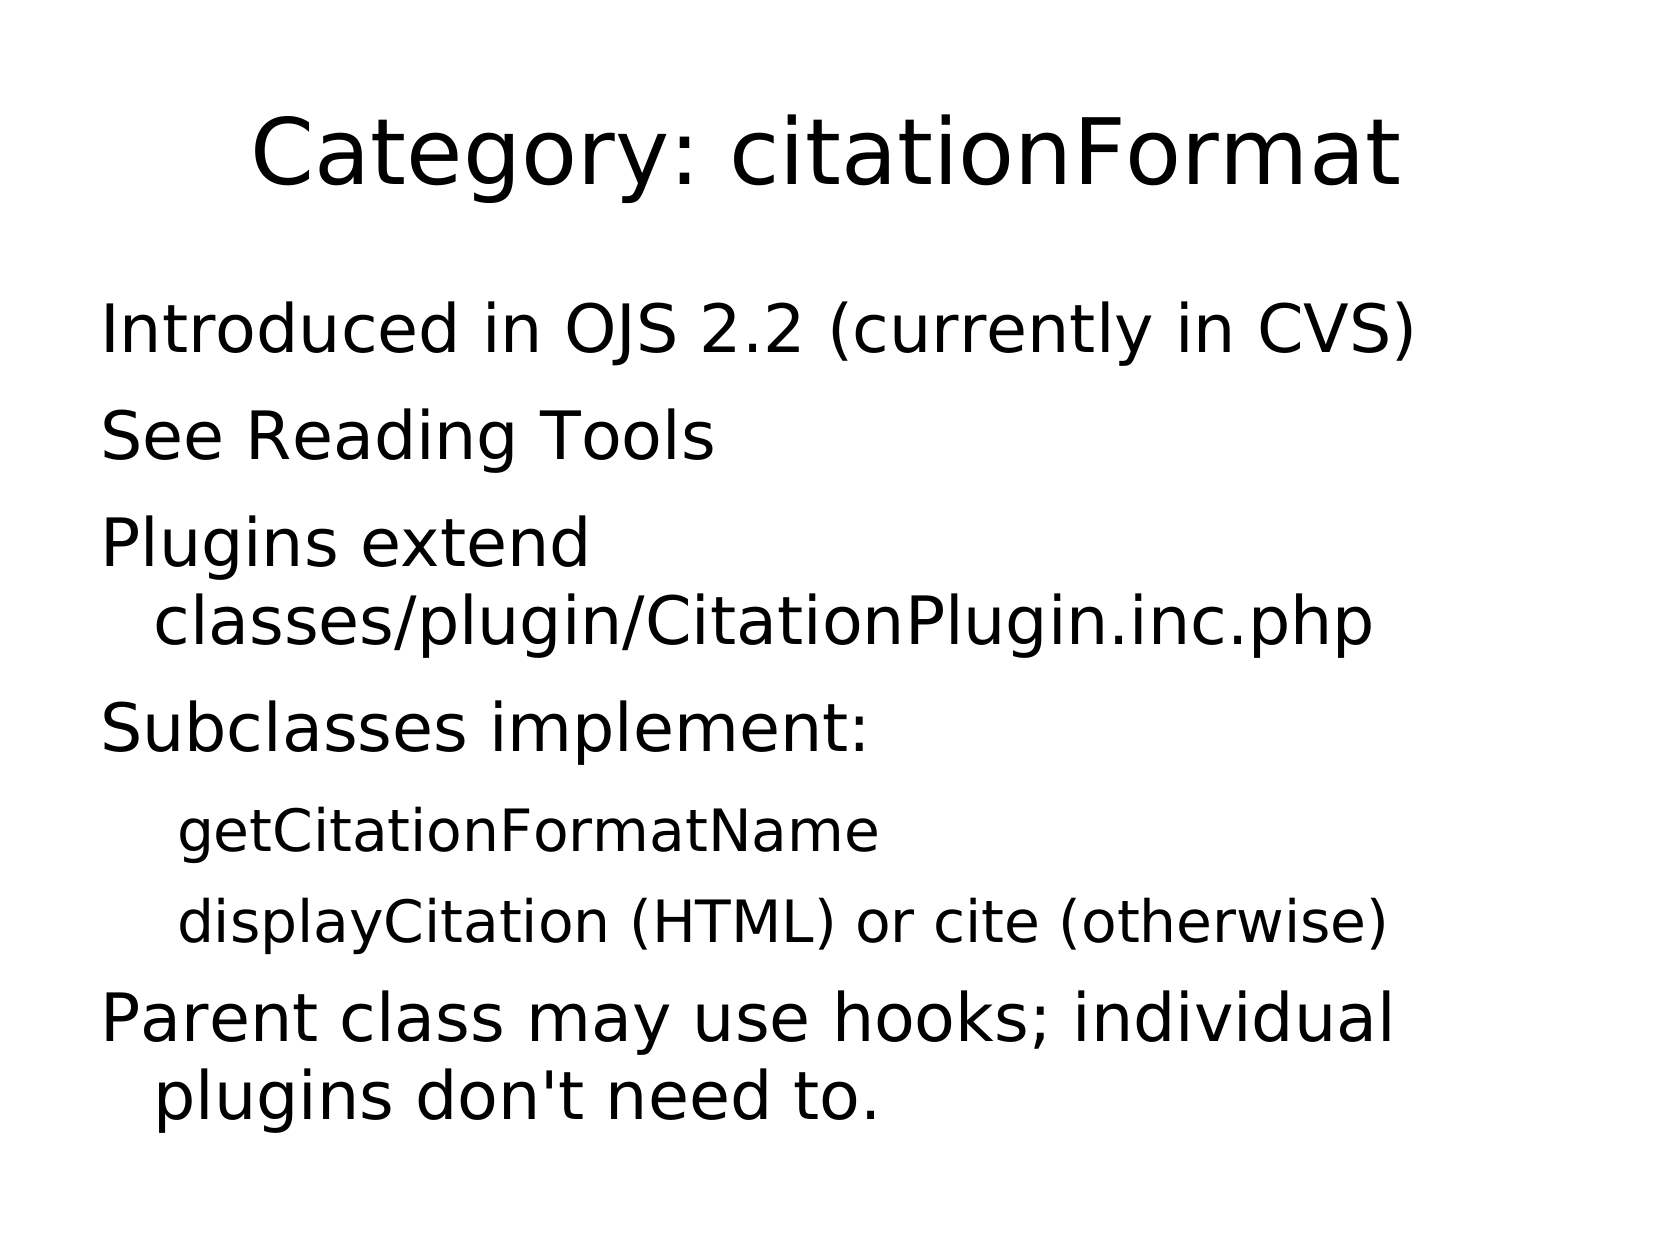

# Category: citationFormat
Introduced in OJS 2.2 (currently in CVS)
See Reading Tools
Plugins extend classes/plugin/CitationPlugin.inc.php
Subclasses implement:
getCitationFormatName
displayCitation (HTML) or cite (otherwise)
Parent class may use hooks; individual plugins don't need to.